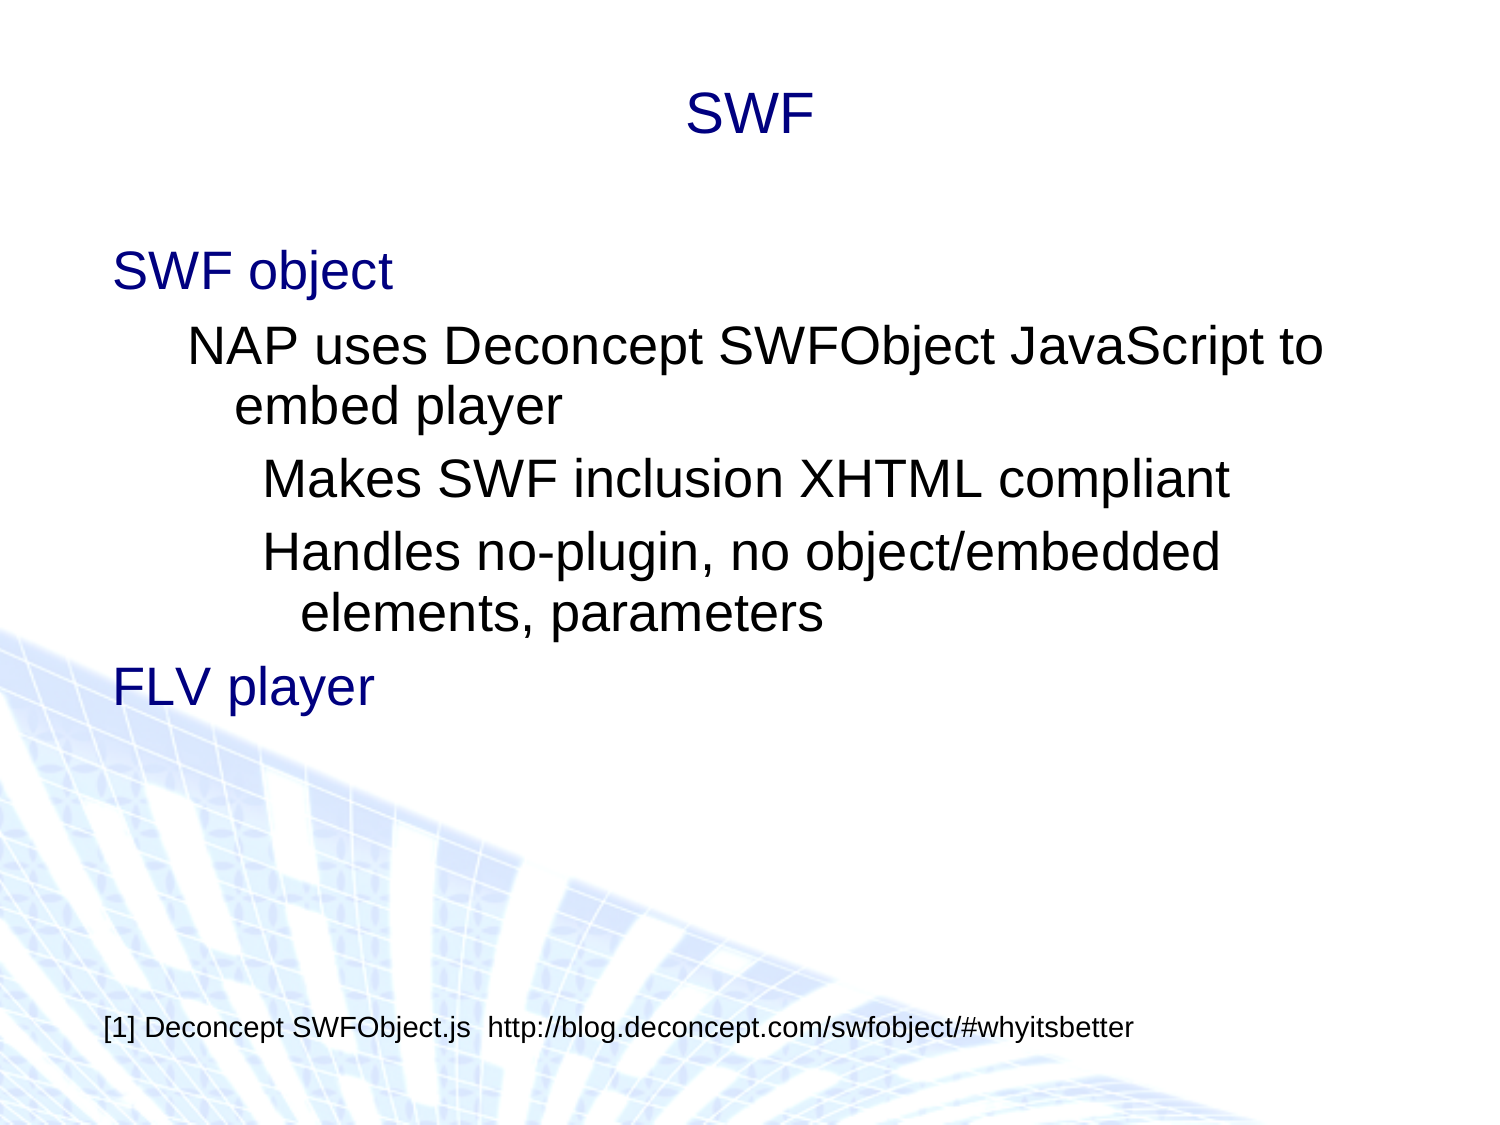

# SWF
SWF object
NAP uses Deconcept SWFObject JavaScript to embed player
Makes SWF inclusion XHTML compliant
Handles no-plugin, no object/embedded elements, parameters
FLV player
[1] Deconcept SWFObject.js http://blog.deconcept.com/swfobject/#whyitsbetter